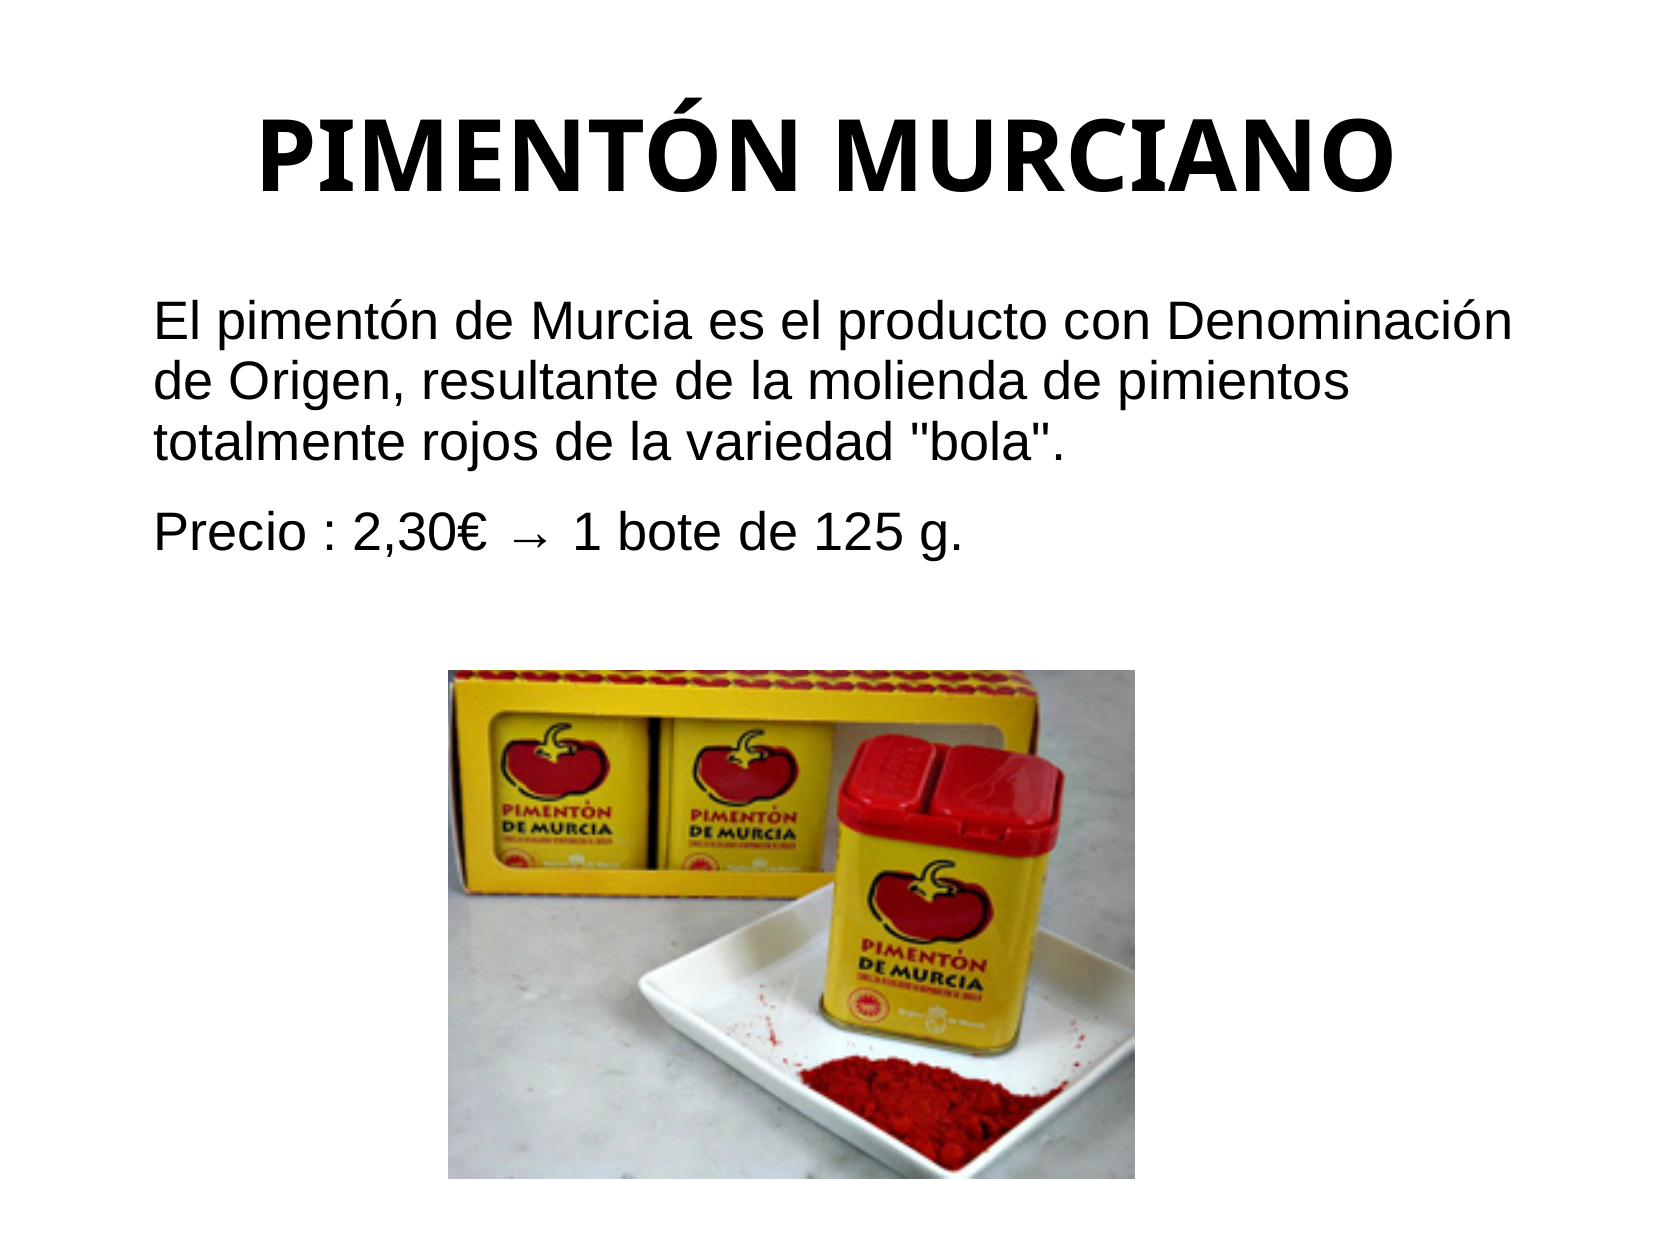

# PIMENTÓN MURCIANO
El pimentón de Murcia es el producto con Denominación de Origen, resultante de la molienda de pimientos totalmente rojos de la variedad "bola".
Precio : 2,30€ → 1 bote de 125 g.